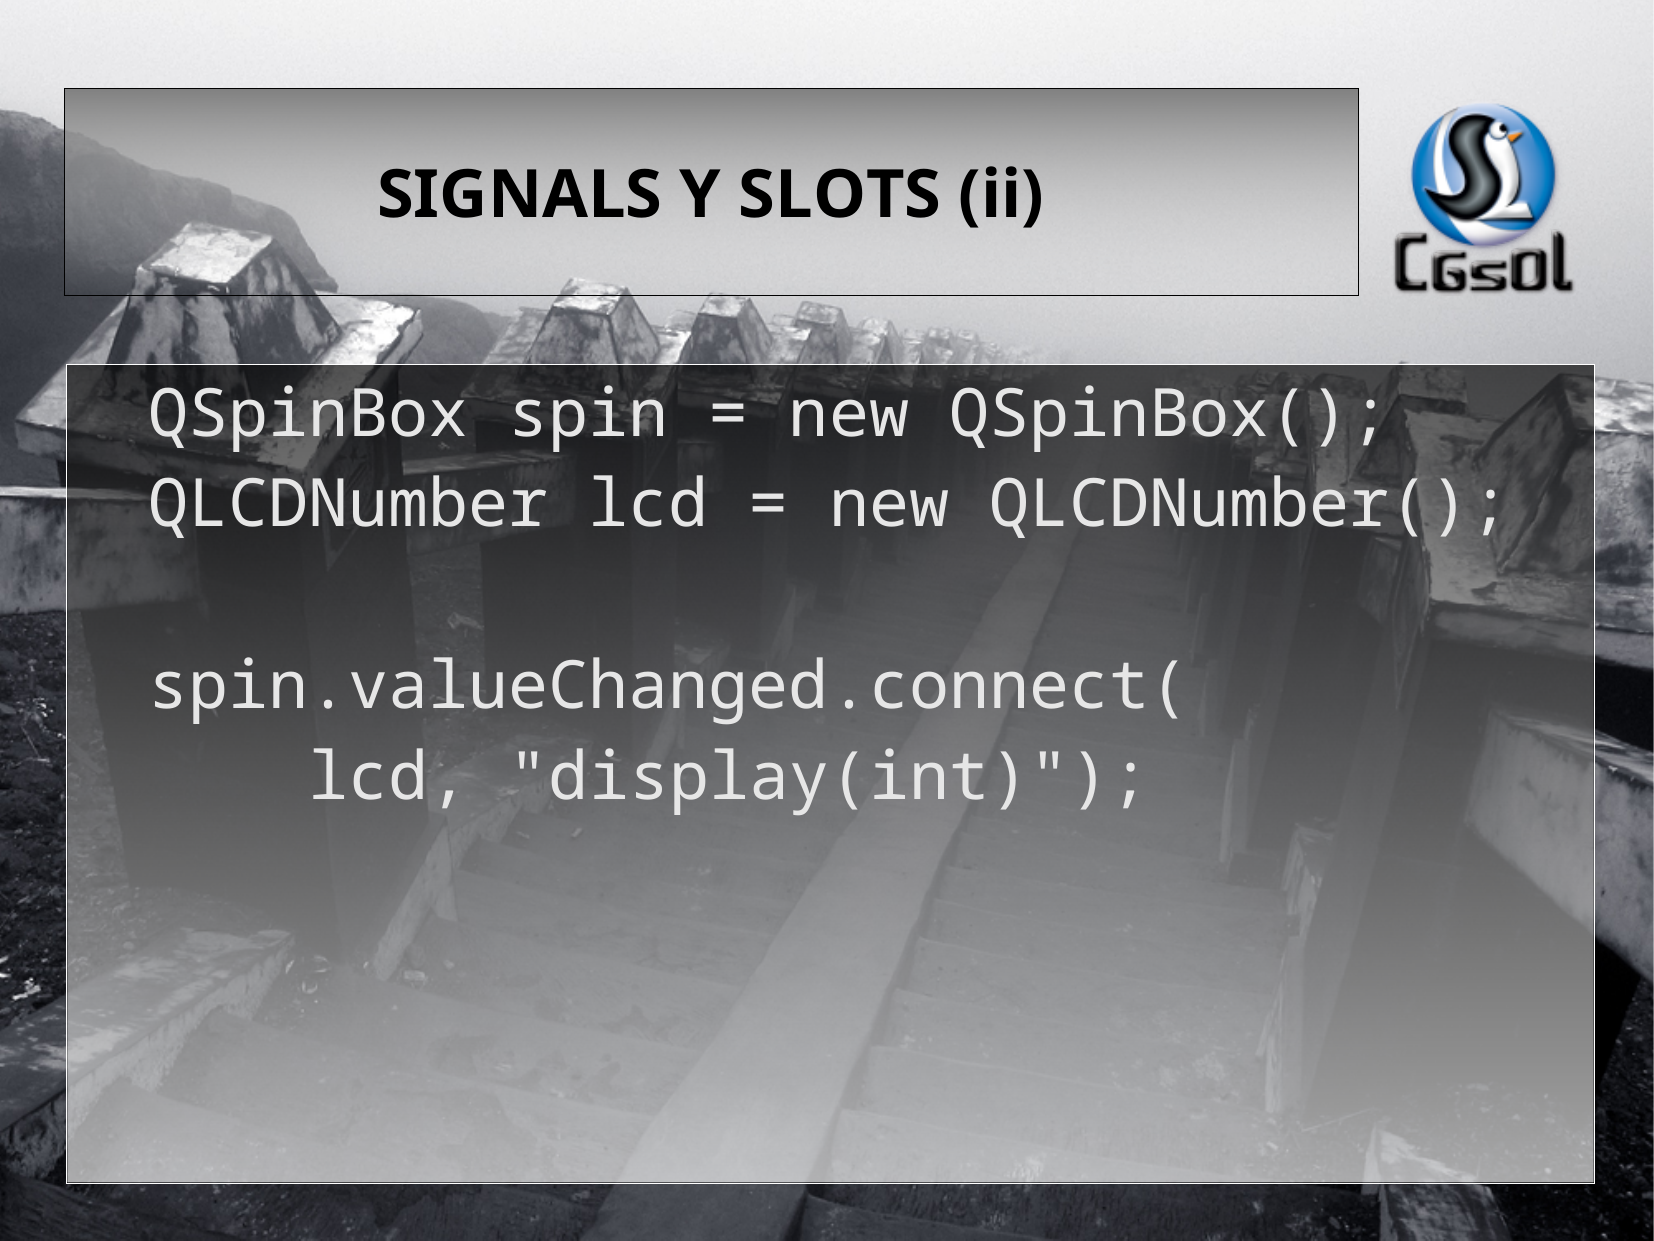

# SIGNALS Y SLOTS (ii)
QSpinBox spin = new QSpinBox();
QLCDNumber lcd = new QLCDNumber();
spin.valueChanged.connect(
 lcd, "display(int)");